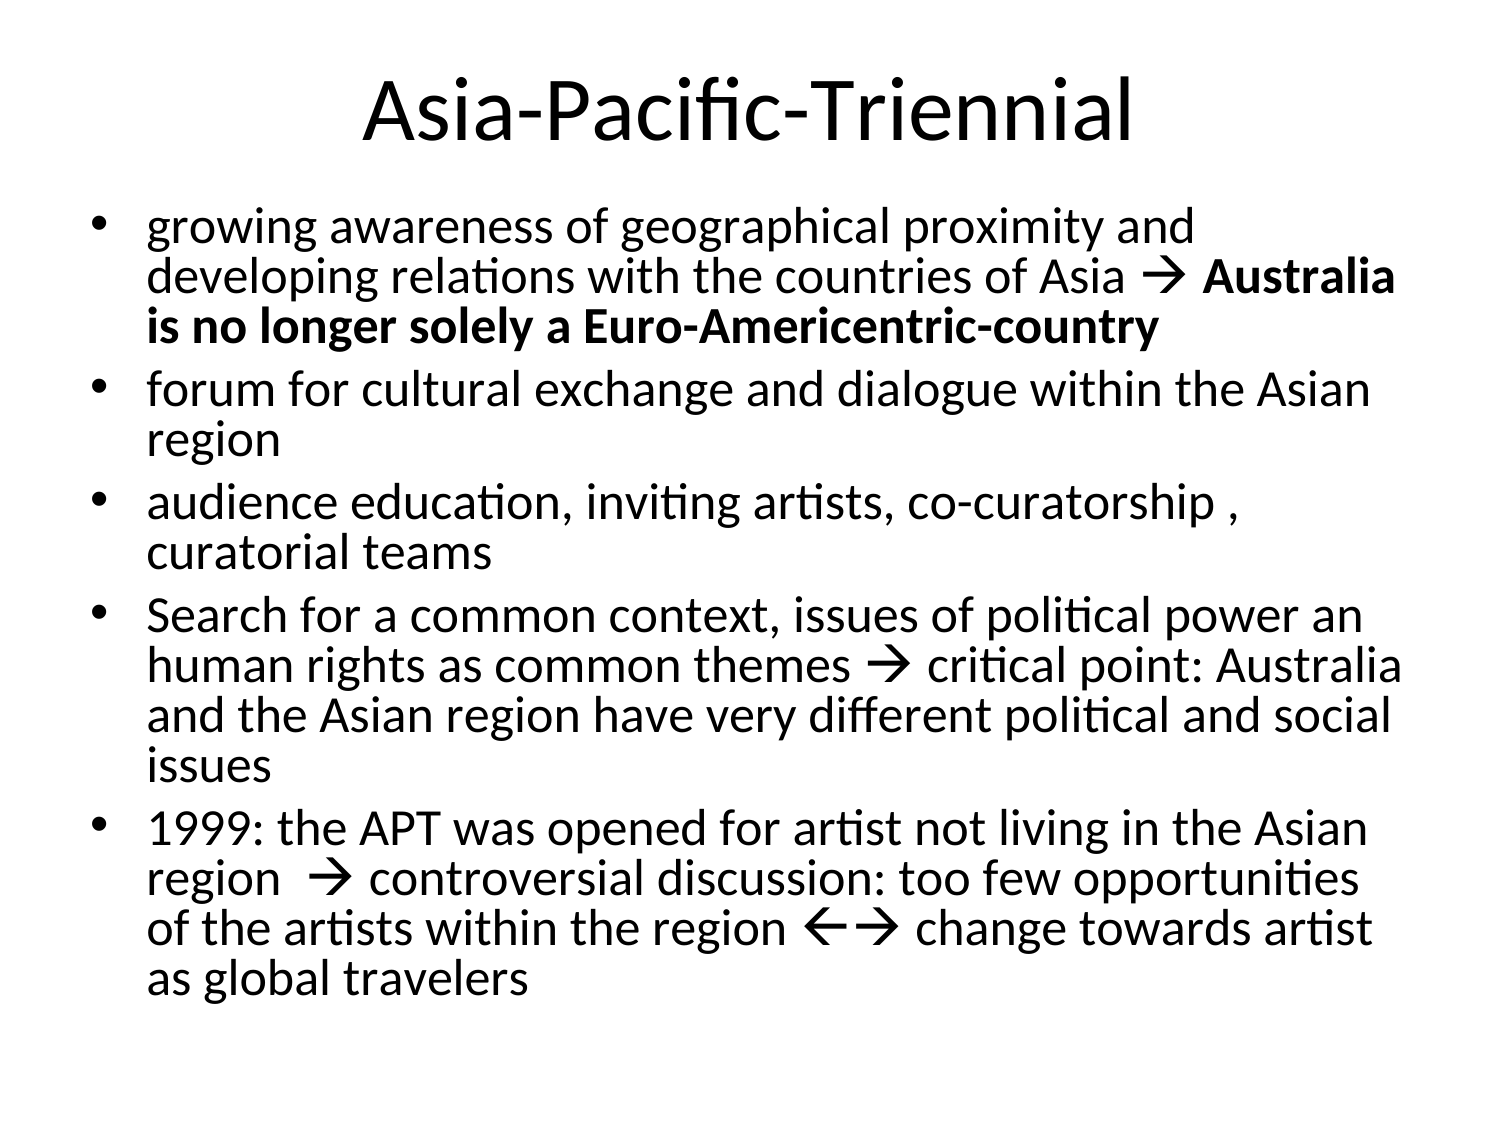

# Asia-Pacific-Triennial
growing awareness of geographical proximity and developing relations with the countries of Asia  Australia is no longer solely a Euro-Americentric-country
forum for cultural exchange and dialogue within the Asian region
audience education, inviting artists, co-curatorship , curatorial teams
Search for a common context, issues of political power an human rights as common themes  critical point: Australia and the Asian region have very different political and social issues
1999: the APT was opened for artist not living in the Asian region  controversial discussion: too few opportunities of the artists within the region  change towards artist as global travelers